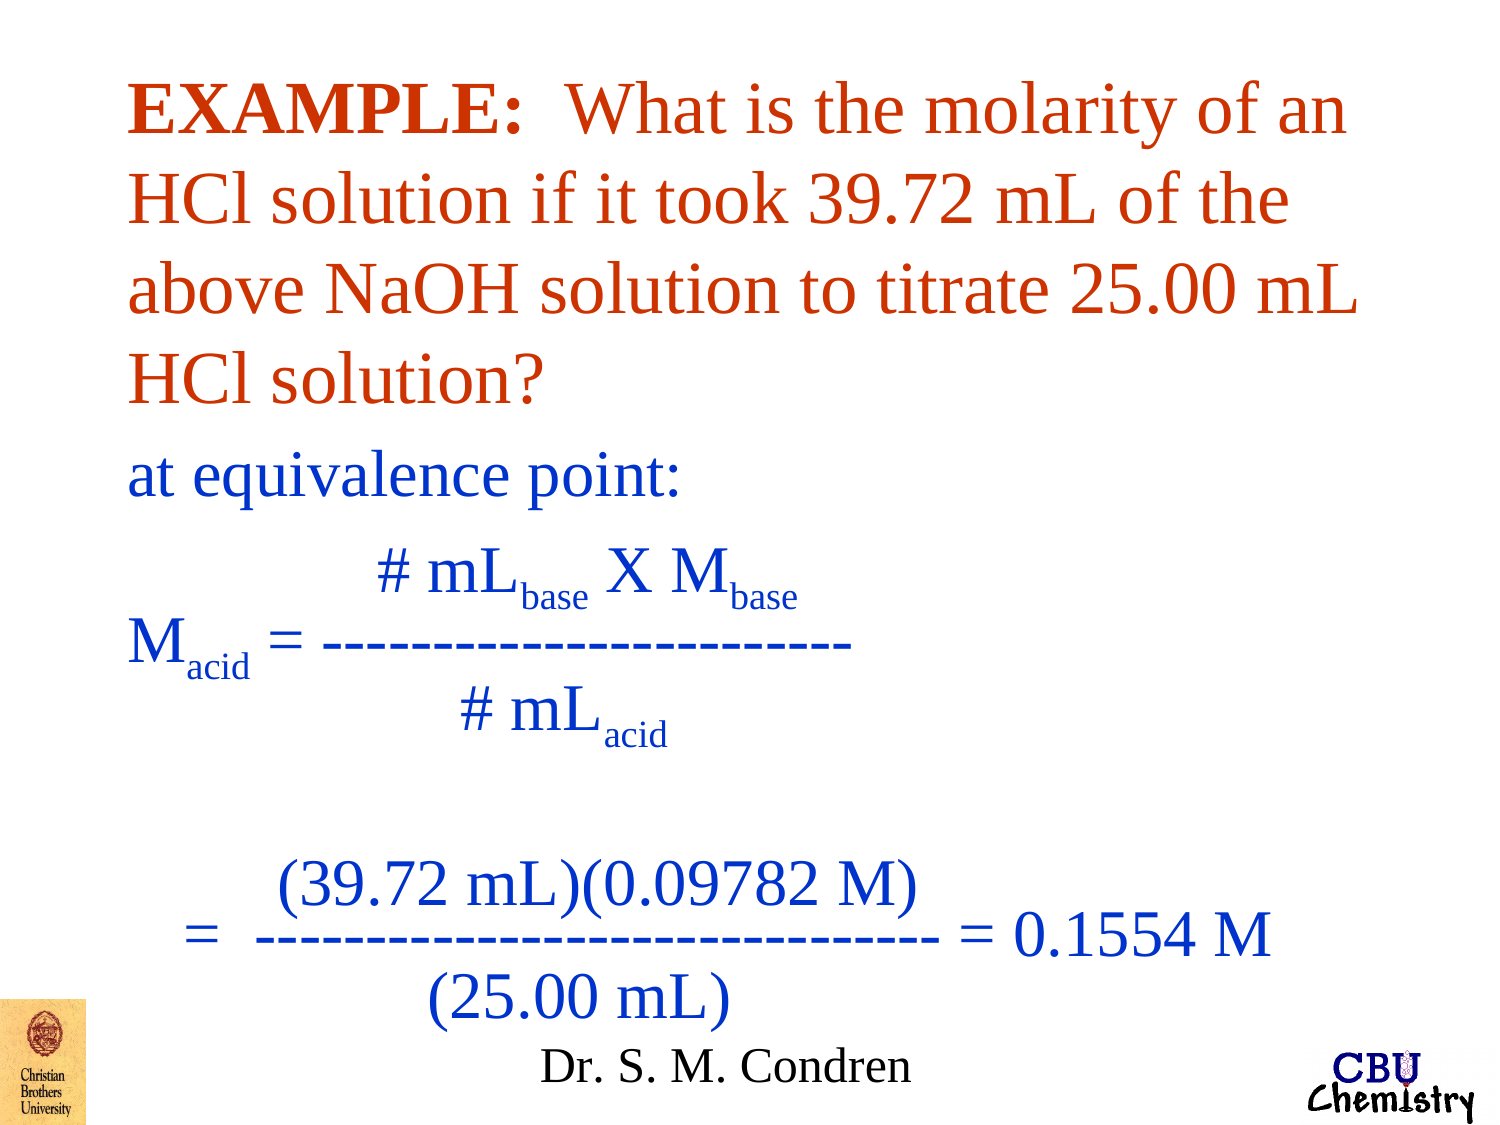

# EXAMPLE: What is the molarity of an HCl solution if it took 39.72 mL of the above NaOH solution to titrate 25.00 mL HCl solution?
at equivalence point:
		 # mLbase X Mbase
Macid = ------------------------
	 		 # mLacid
		(39.72 mL)(0.09782 M)
	= ------------------------------- = 0.1554 M
			(25.00 mL)